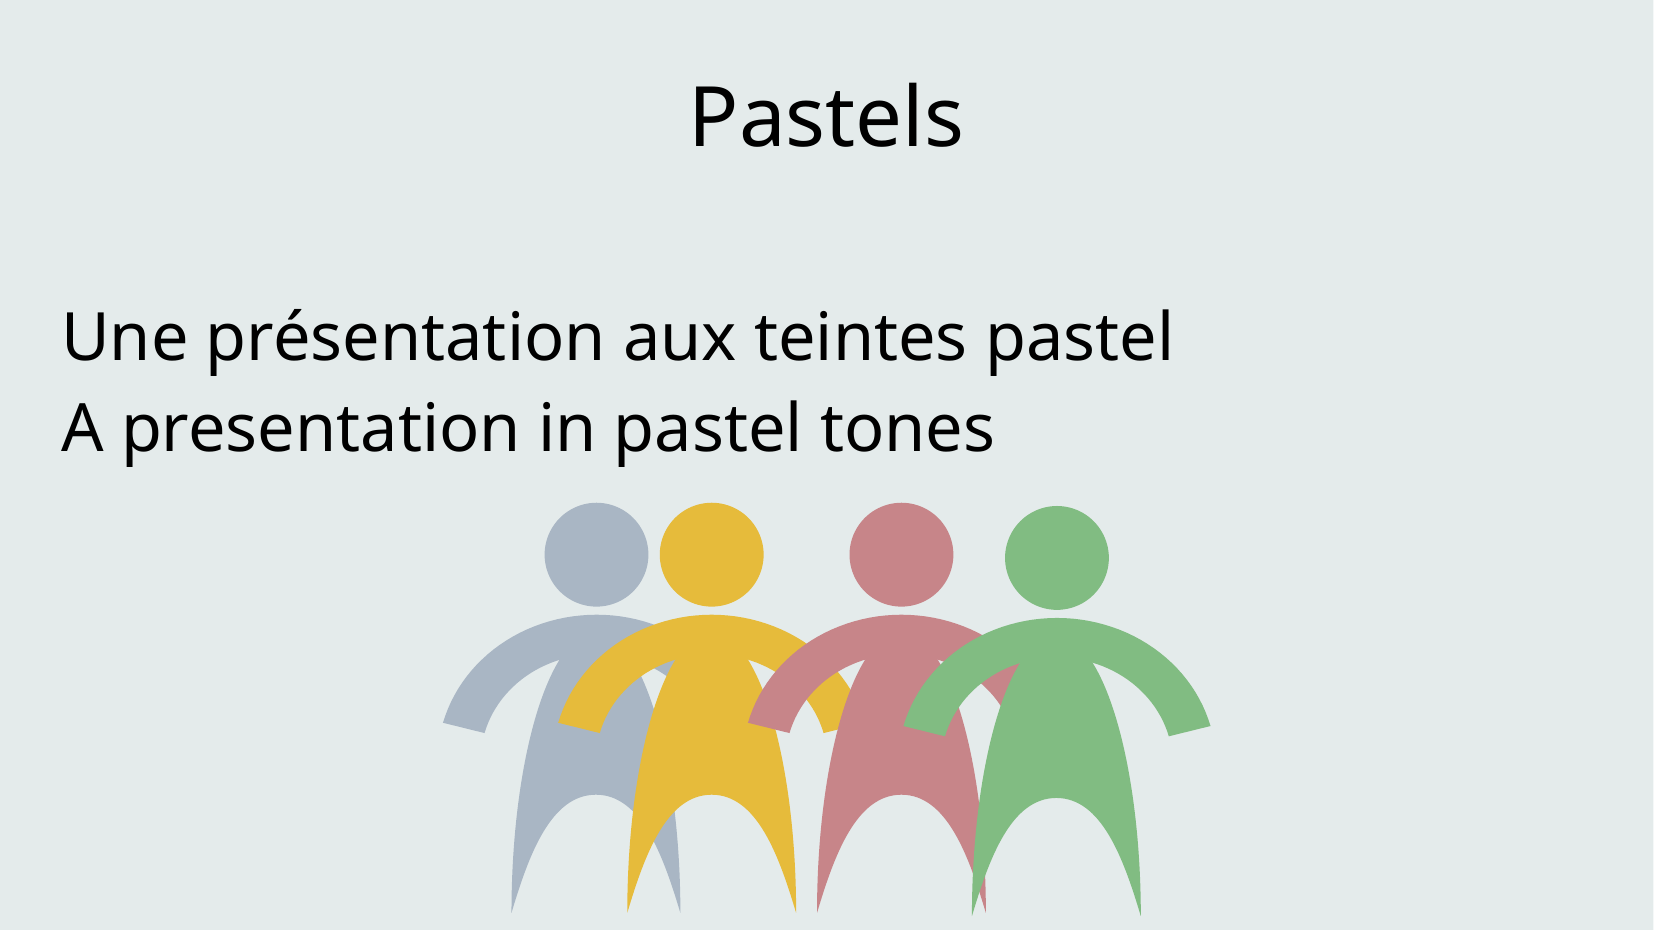

# Pastels
Une présentation aux teintes pastel
A presentation in pastel tones